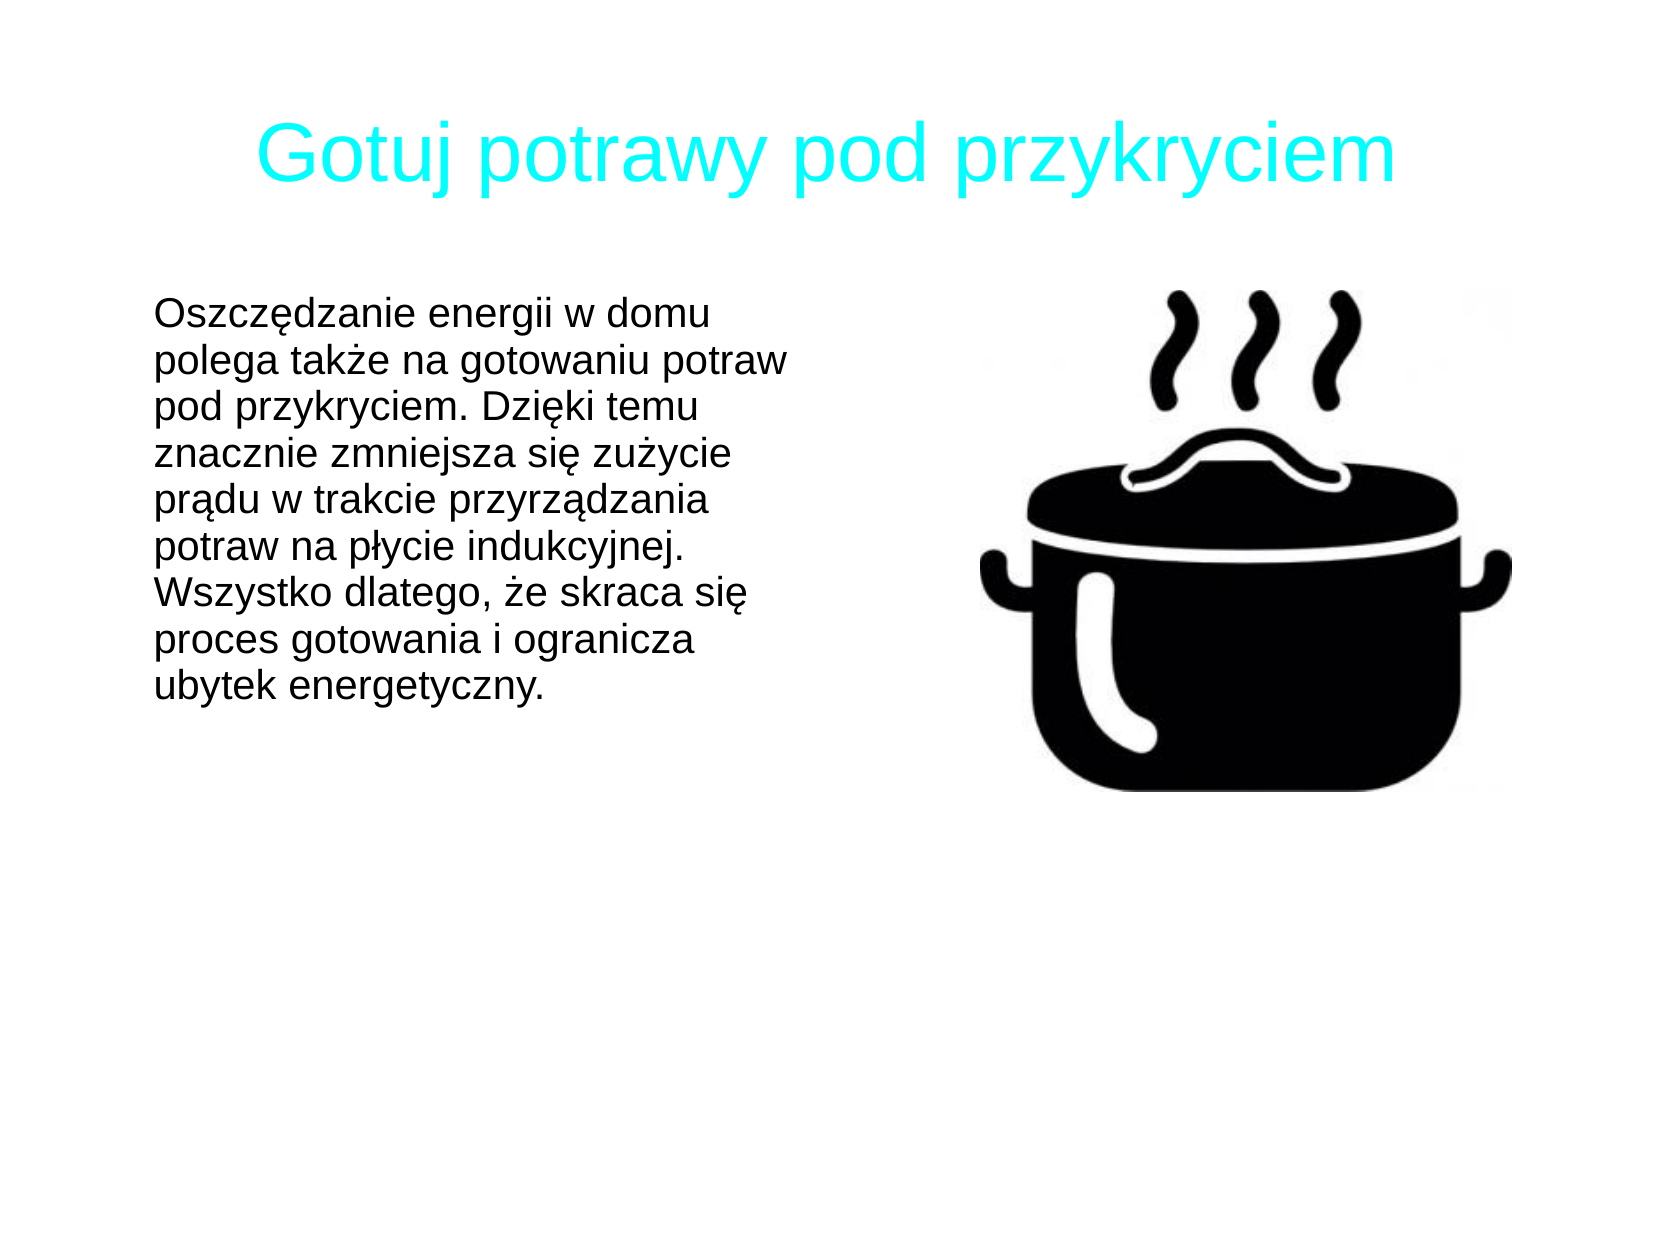

# Gotuj potrawy pod przykryciem
Oszczędzanie energii w domu polega także na gotowaniu potraw pod przykryciem. Dzięki temu znacznie zmniejsza się zużycie prądu w trakcie przyrządzania potraw na płycie indukcyjnej. Wszystko dlatego, że skraca się proces gotowania i ogranicza ubytek energetyczny.